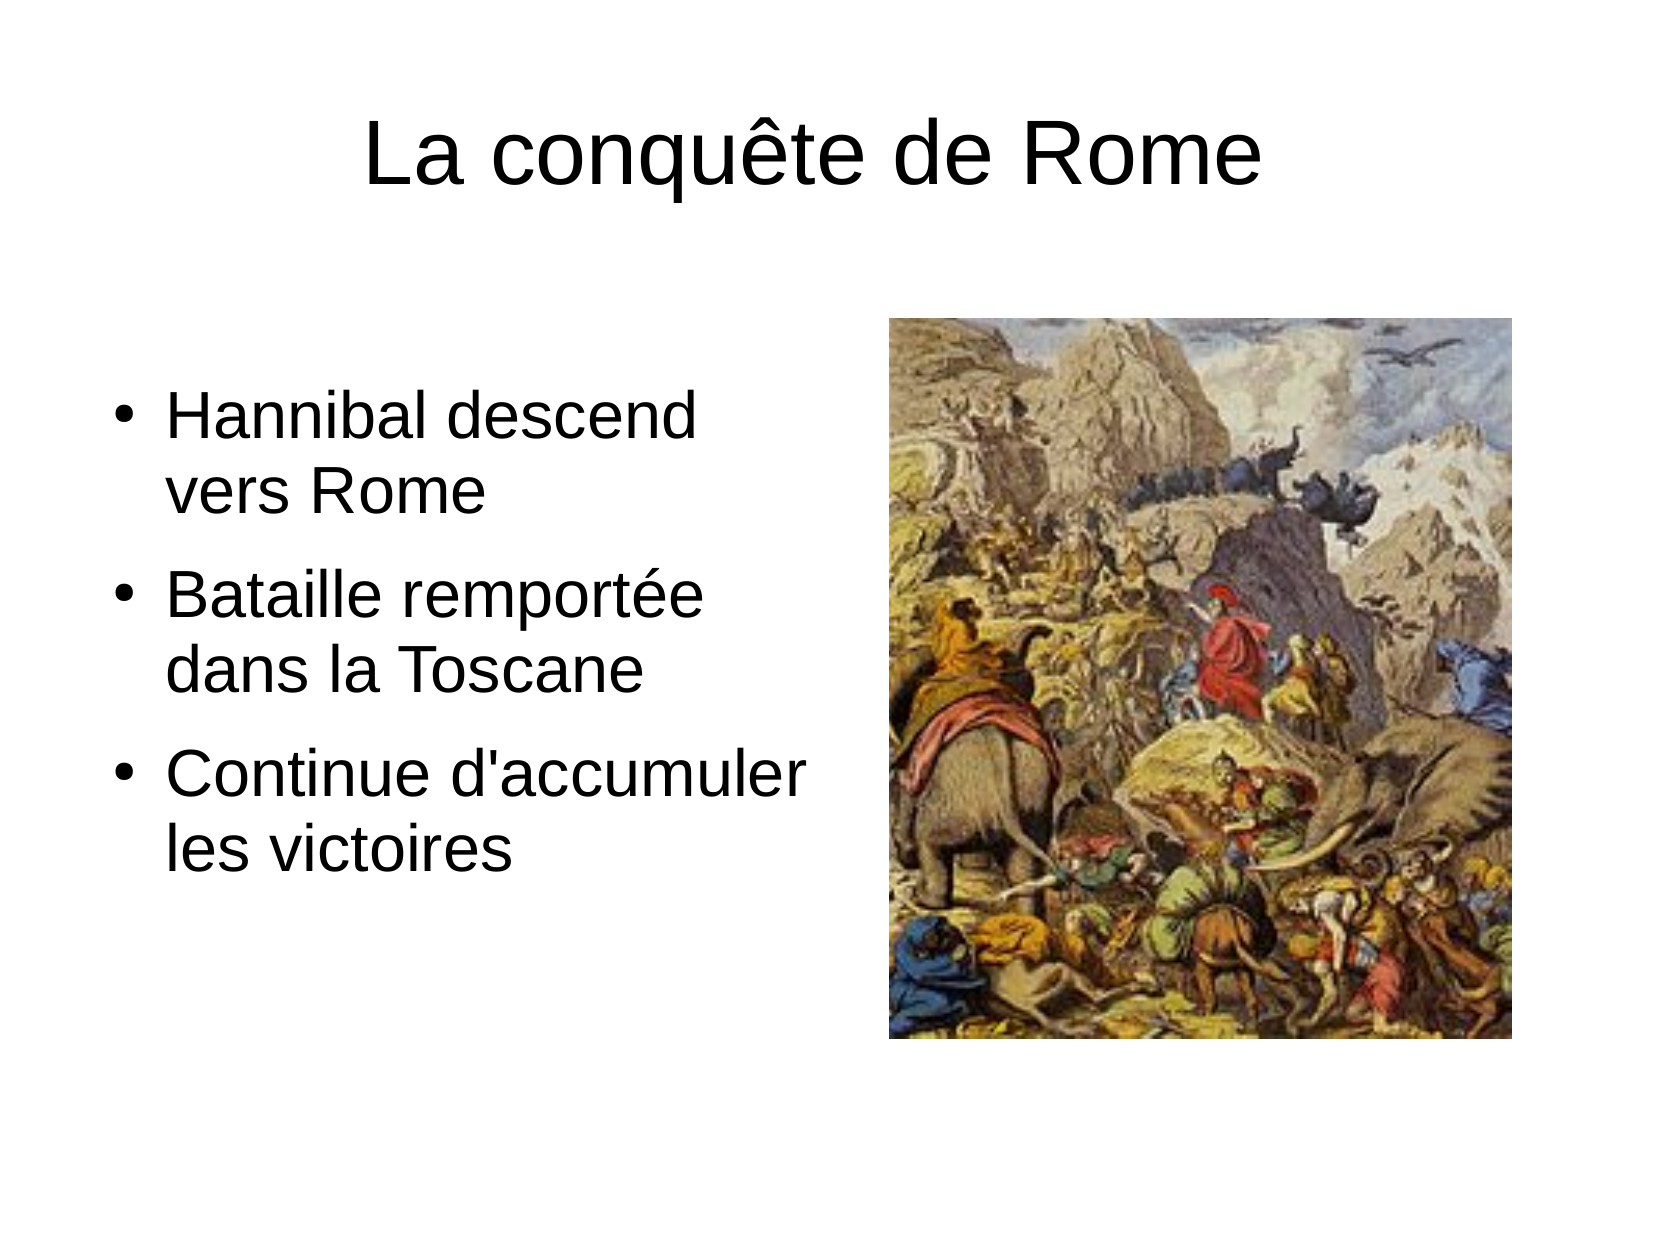

# La conquête de Rome
Hannibal descend vers Rome
Bataille remportée dans la Toscane
Continue d'accumuler les victoires